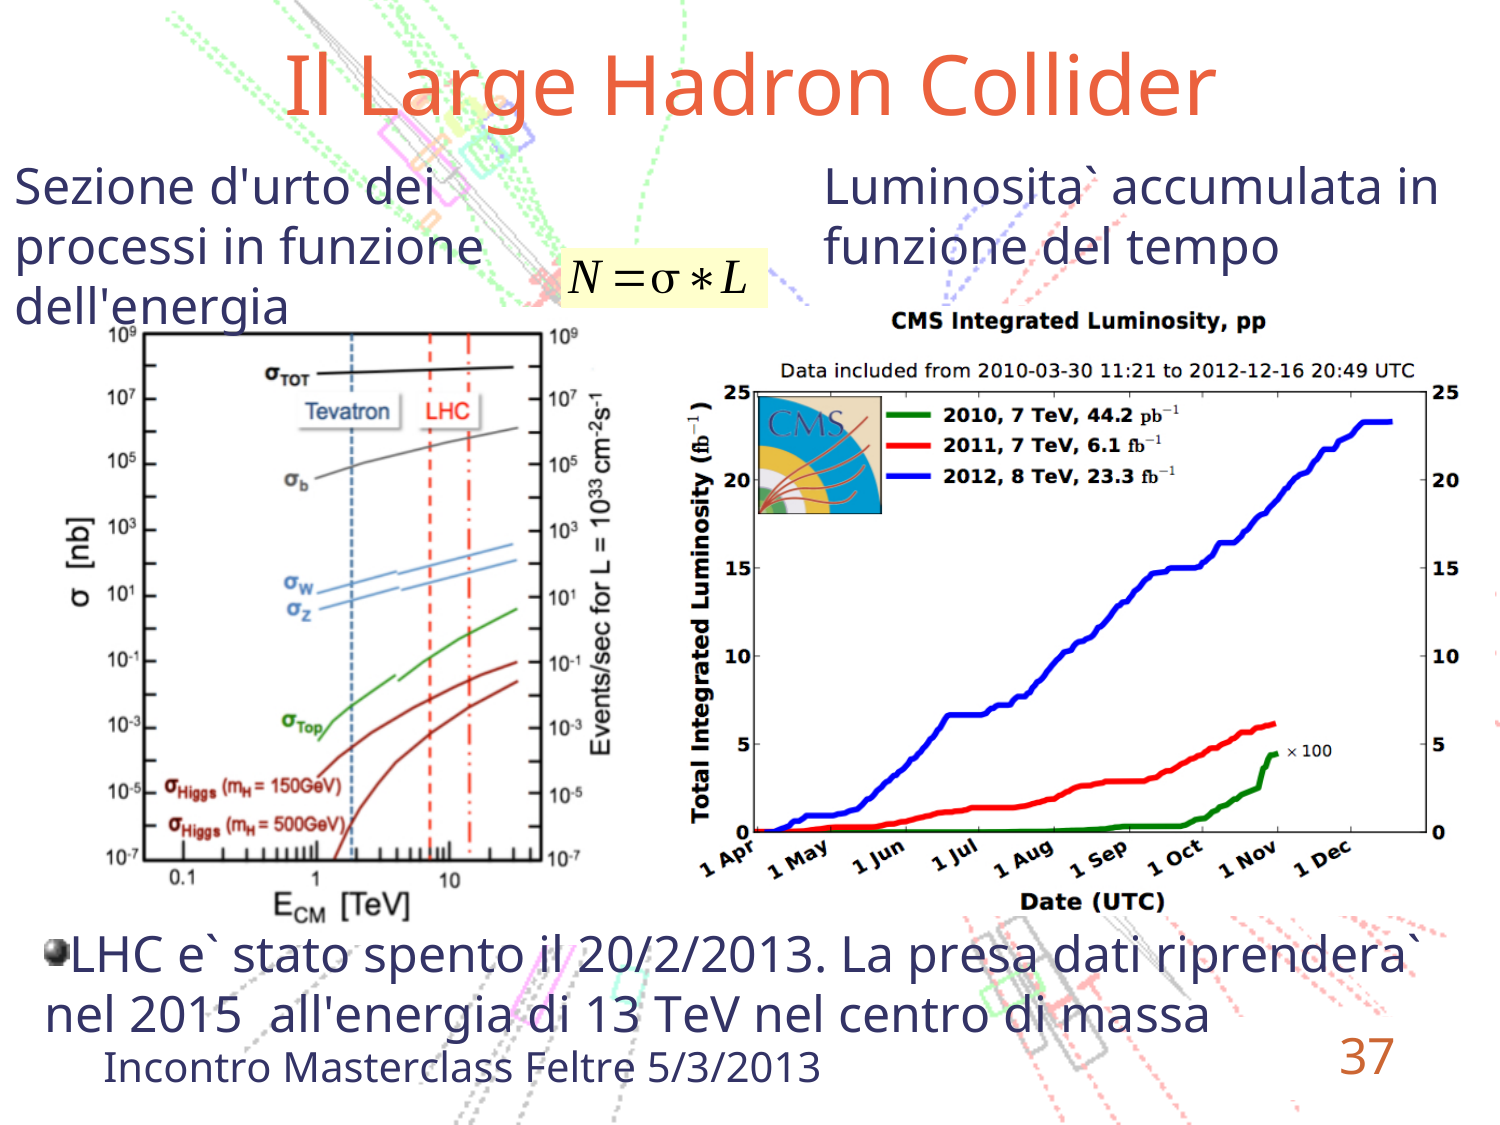

# Il Large Hadron Collider
Sezione d'urto dei processi in funzione dell'energia
Luminosita` accumulata in funzione del tempo
LHC e` stato spento il 20/2/2013. La presa dati riprendera` nel 2015 all'energia di 13 TeV nel centro di massa